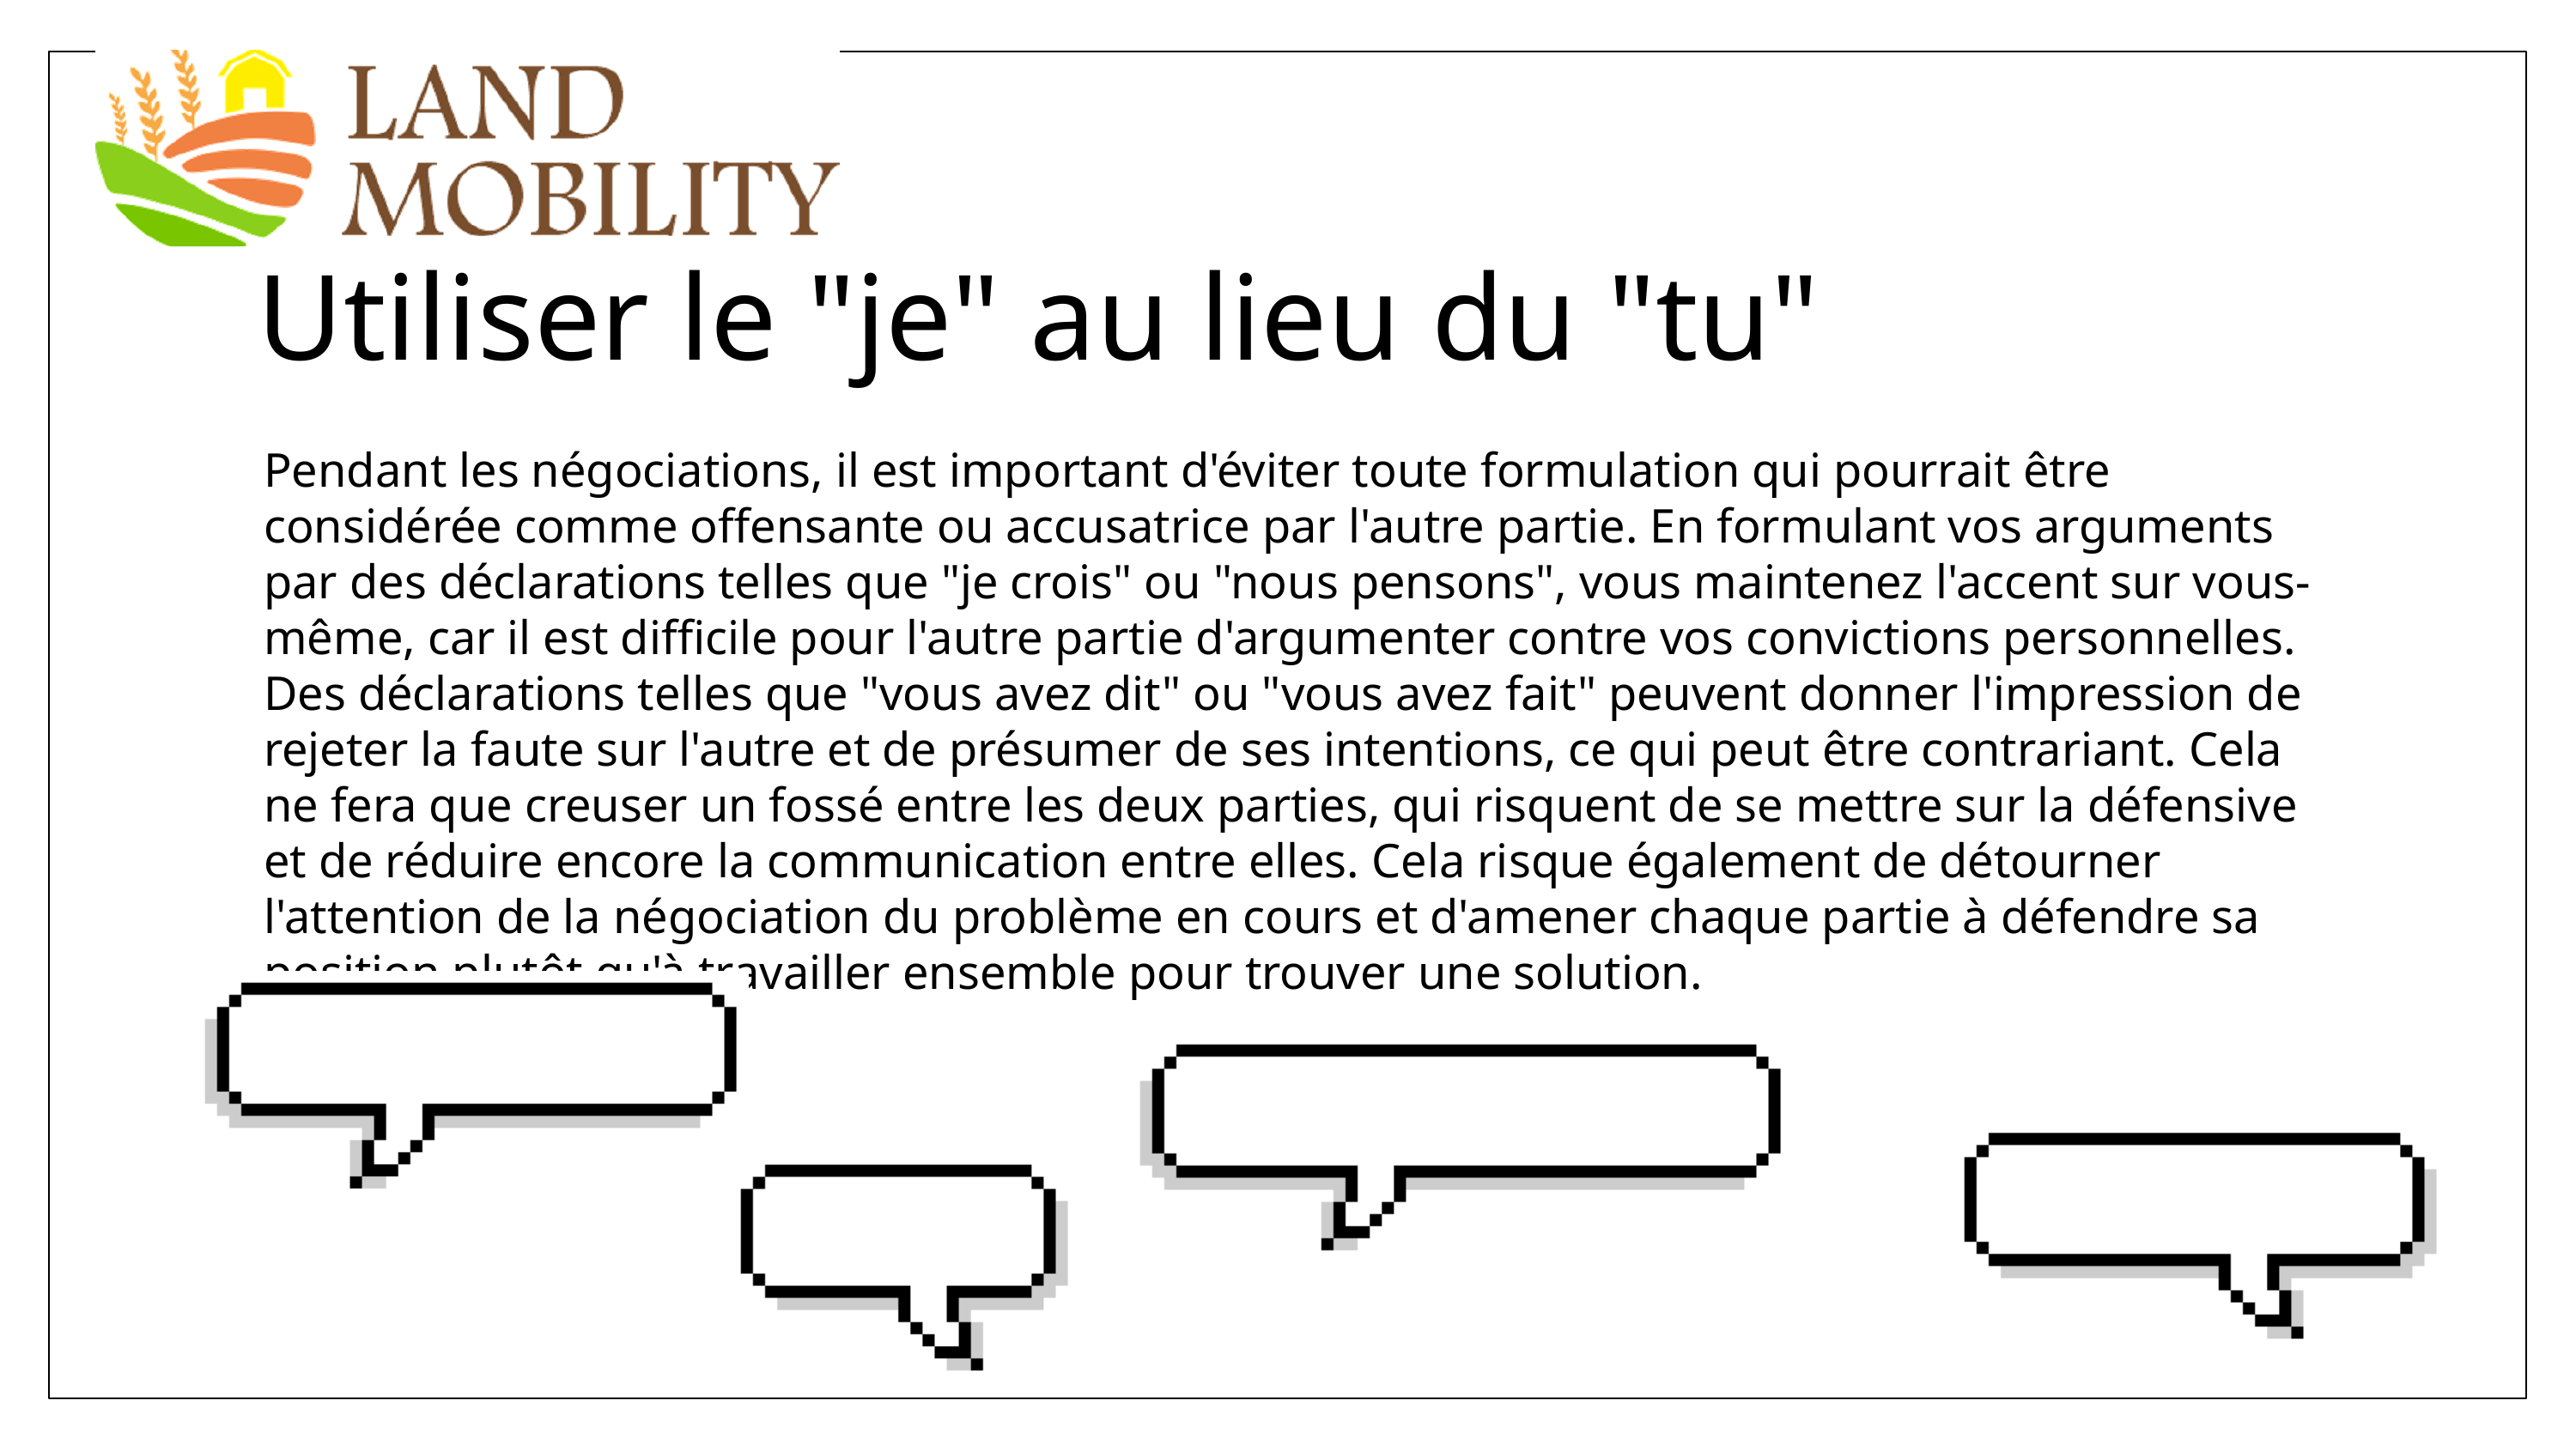

# Utiliser le "je" au lieu du "tu"
Pendant les négociations, il est important d'éviter toute formulation qui pourrait être considérée comme offensante ou accusatrice par l'autre partie. En formulant vos arguments par des déclarations telles que "je crois" ou "nous pensons", vous maintenez l'accent sur vous-même, car il est difficile pour l'autre partie d'argumenter contre vos convictions personnelles. Des déclarations telles que "vous avez dit" ou "vous avez fait" peuvent donner l'impression de rejeter la faute sur l'autre et de présumer de ses intentions, ce qui peut être contrariant. Cela ne fera que creuser un fossé entre les deux parties, qui risquent de se mettre sur la défensive et de réduire encore la communication entre elles. Cela risque également de détourner l'attention de la négociation du problème en cours et d'amener chaque partie à défendre sa position plutôt qu'à travailler ensemble pour trouver une solution.